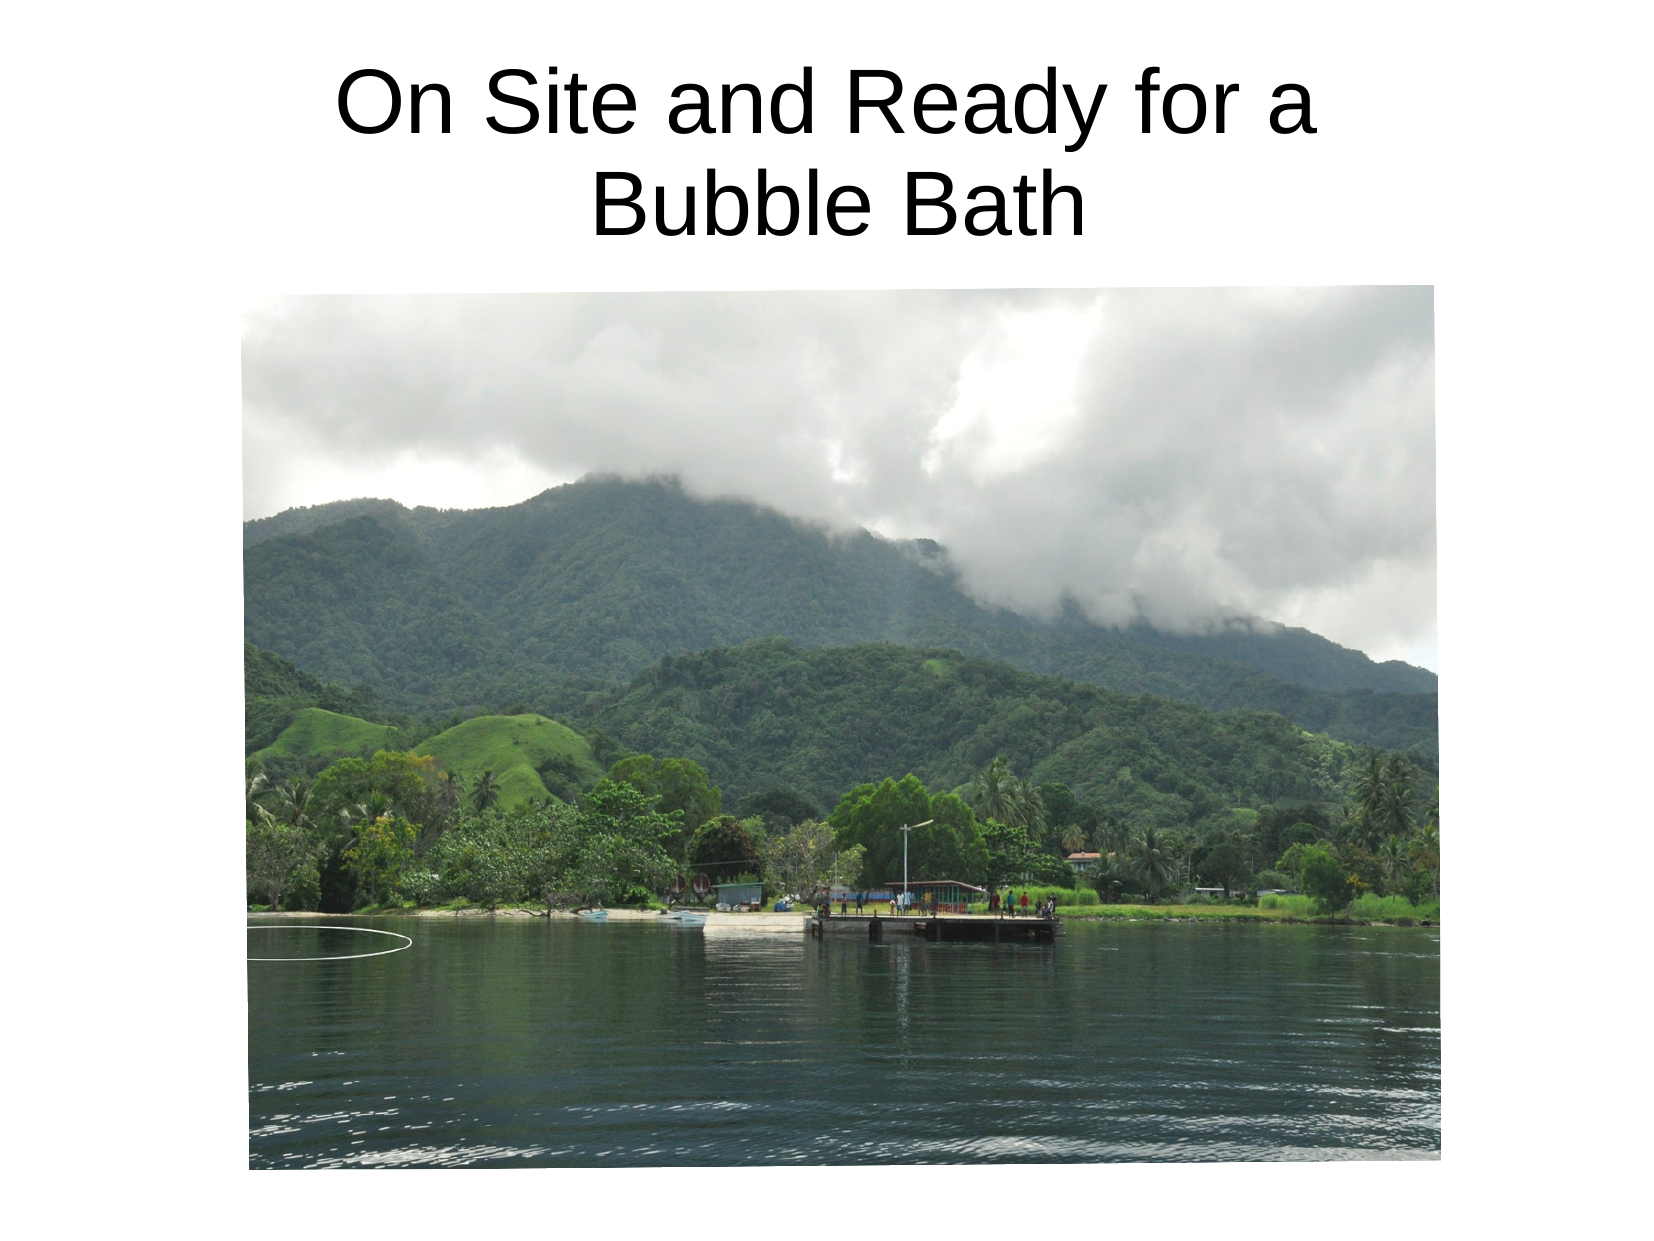

# On Site and Ready for a Bubble Bath